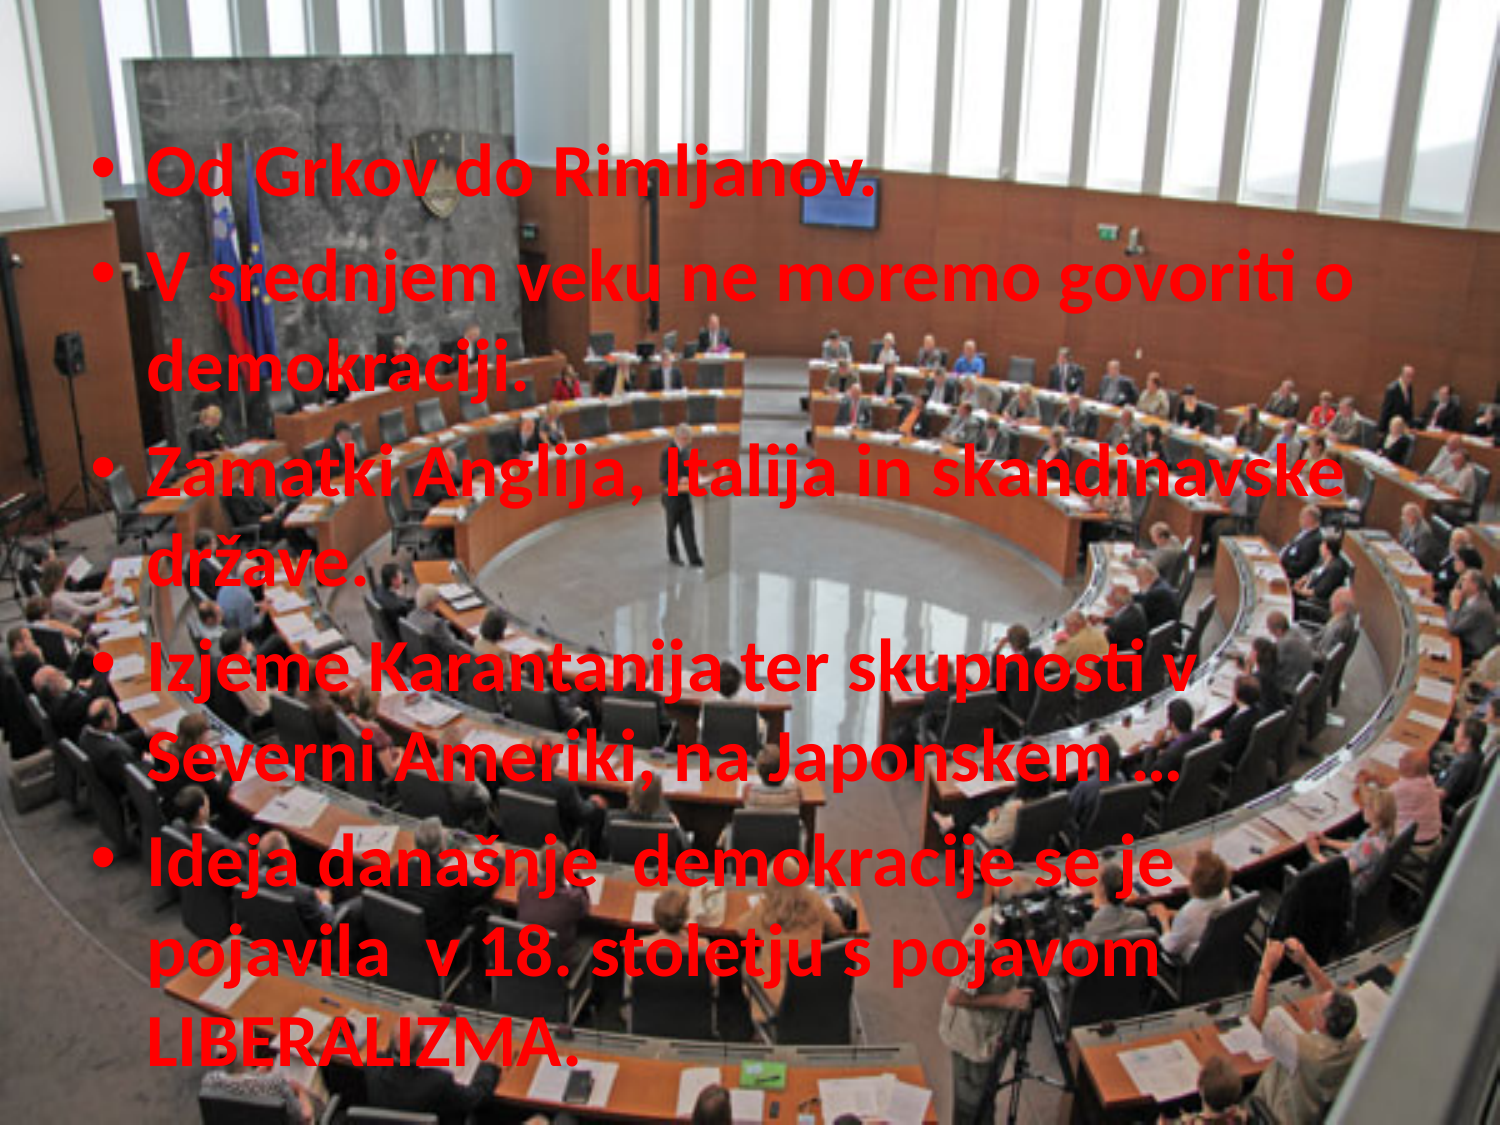

# Od Grkov do Rimljanov.
V srednjem veku ne moremo govoriti o demokraciji.
Zamatki Anglija, Italija in skandinavske države.
Izjeme Karantanija ter skupnosti v Severni Ameriki, na Japonskem …
Ideja današnje demokracije se je pojavila v 18. stoletju s pojavom LIBERALIZMA.